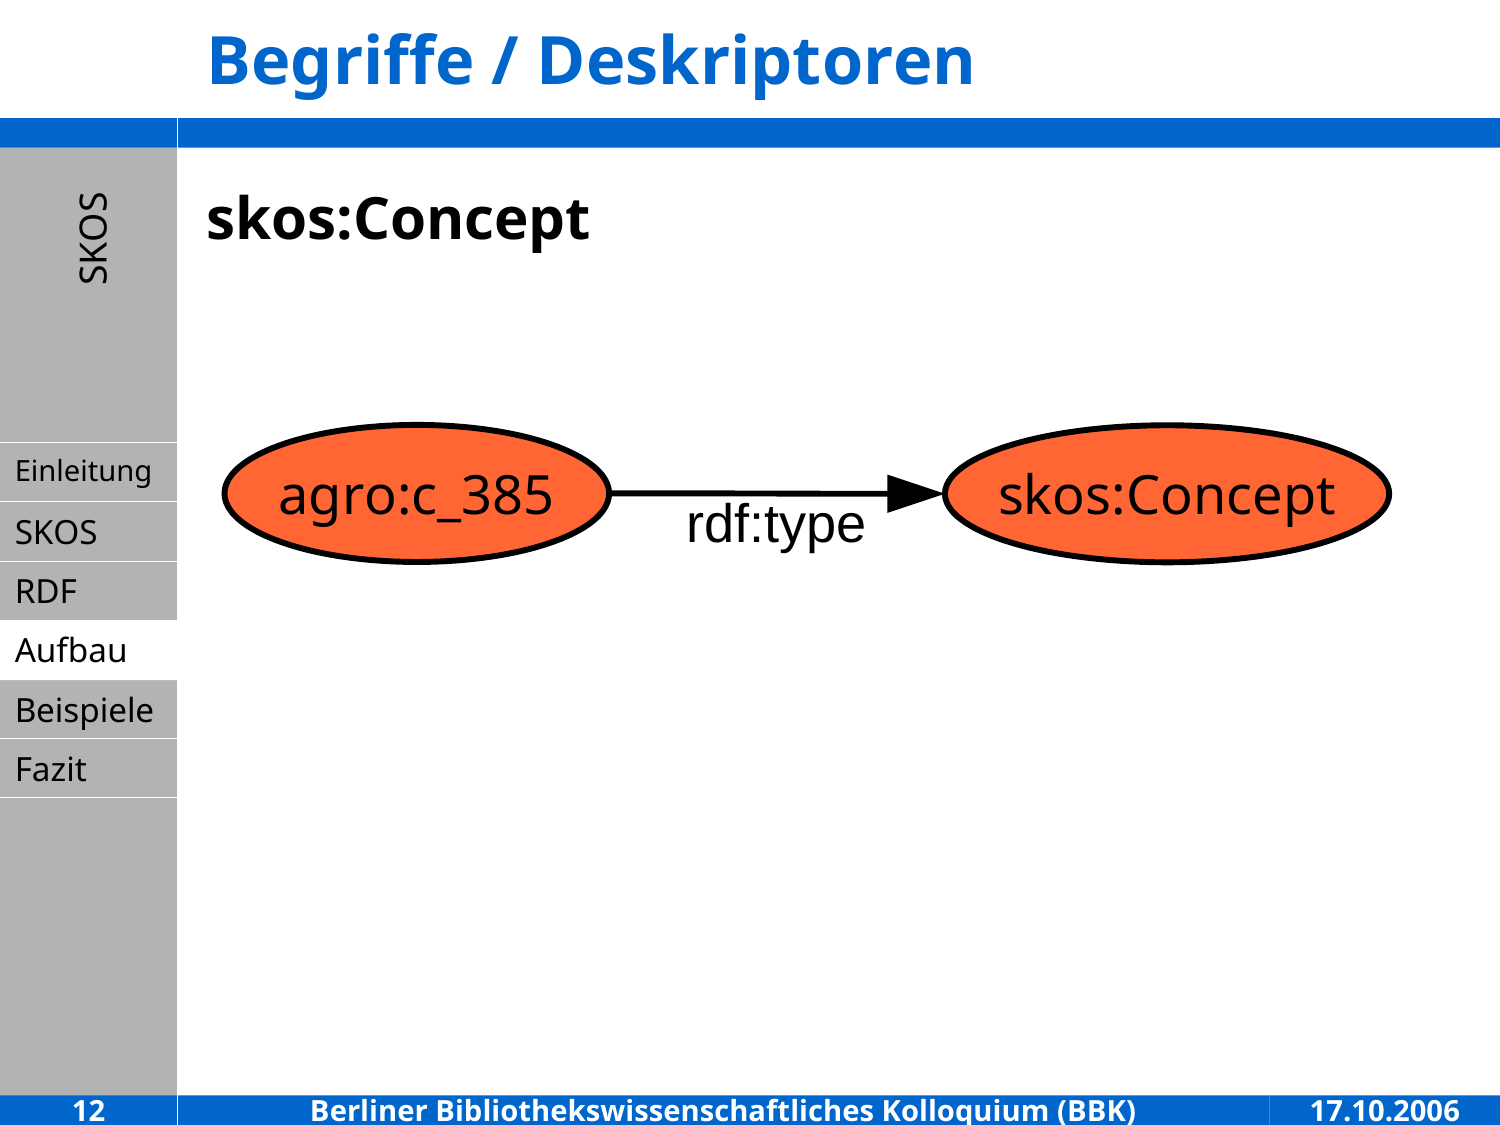

# Begriffe / Deskriptoren
skos:Concept
agro:c_385
skos:Concept
Aufbau